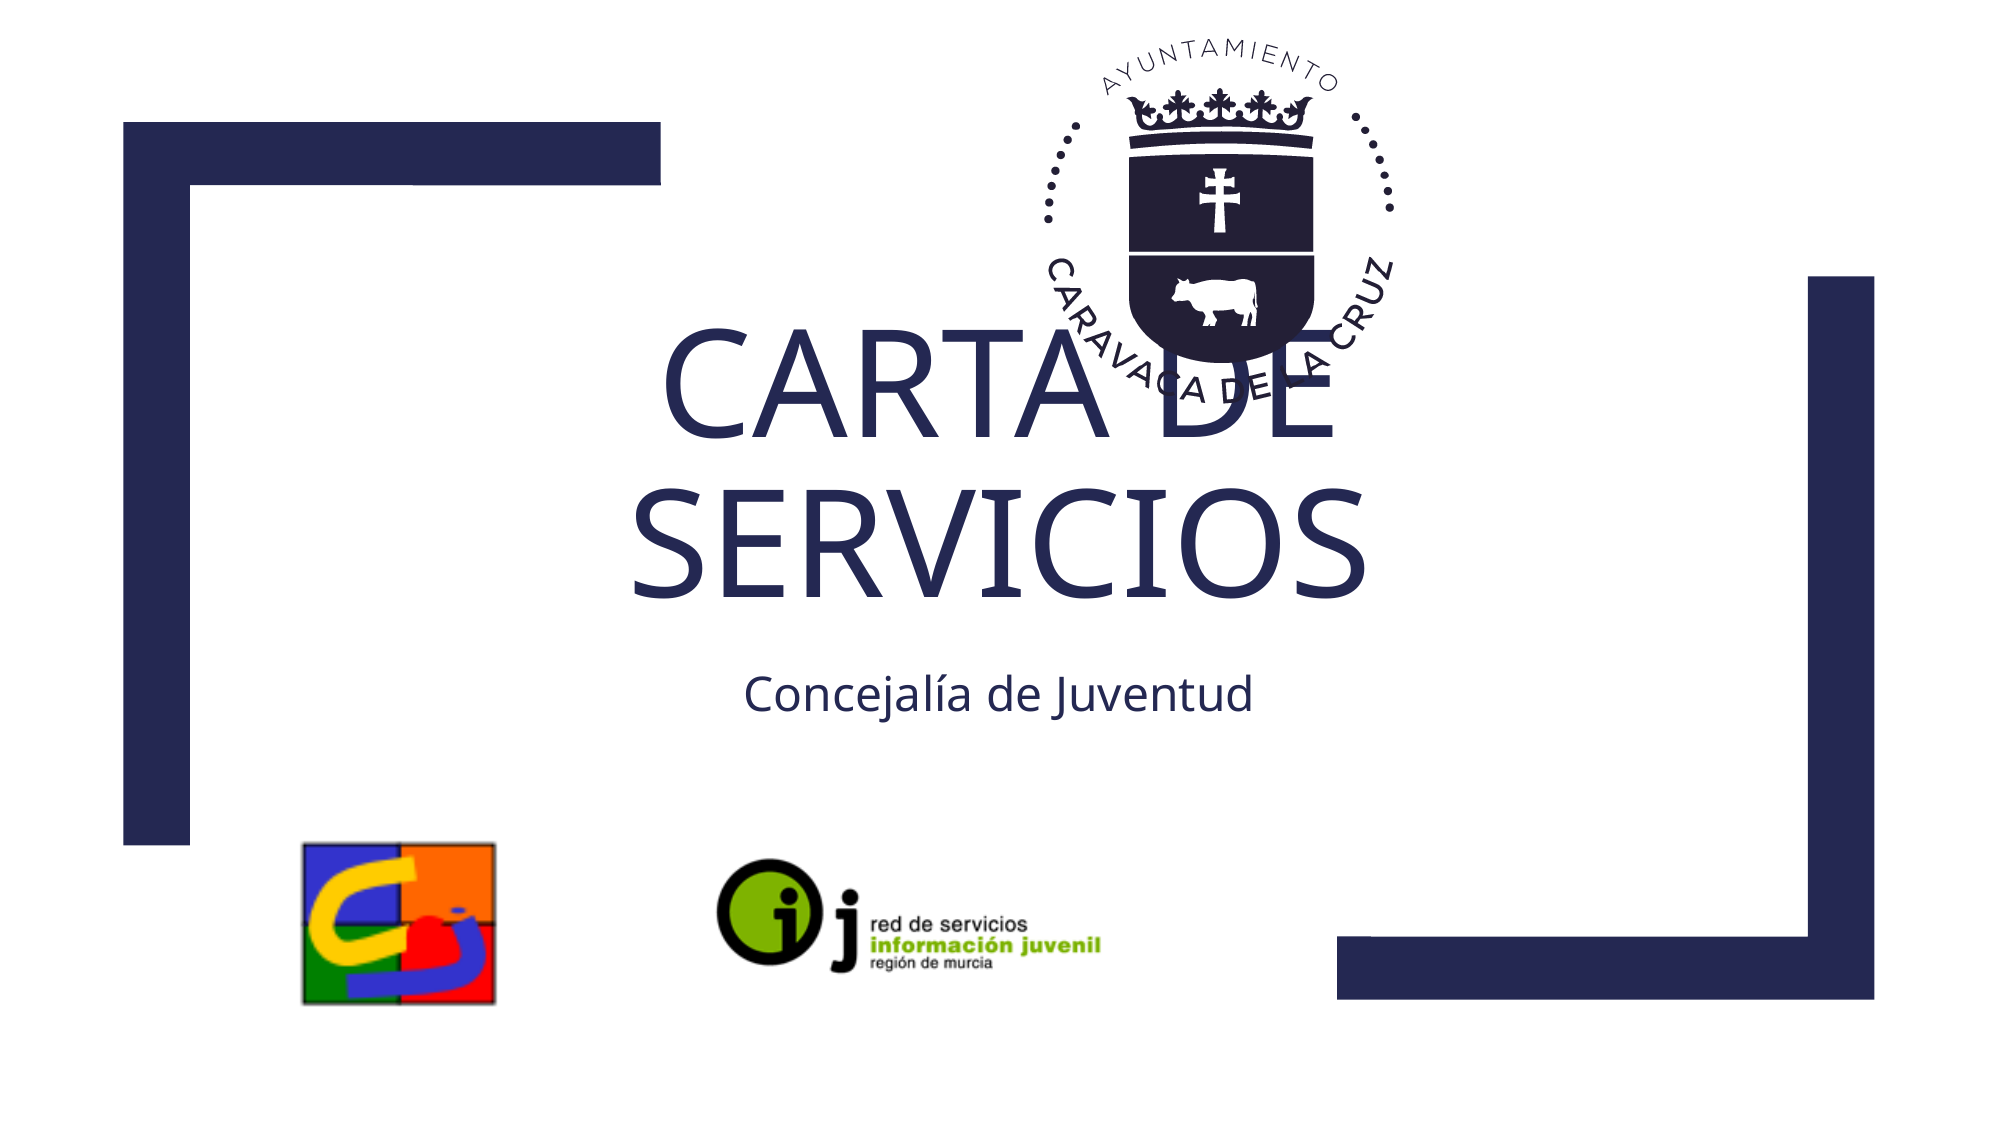

# Carta de Servicios
Concejalía de Juventud